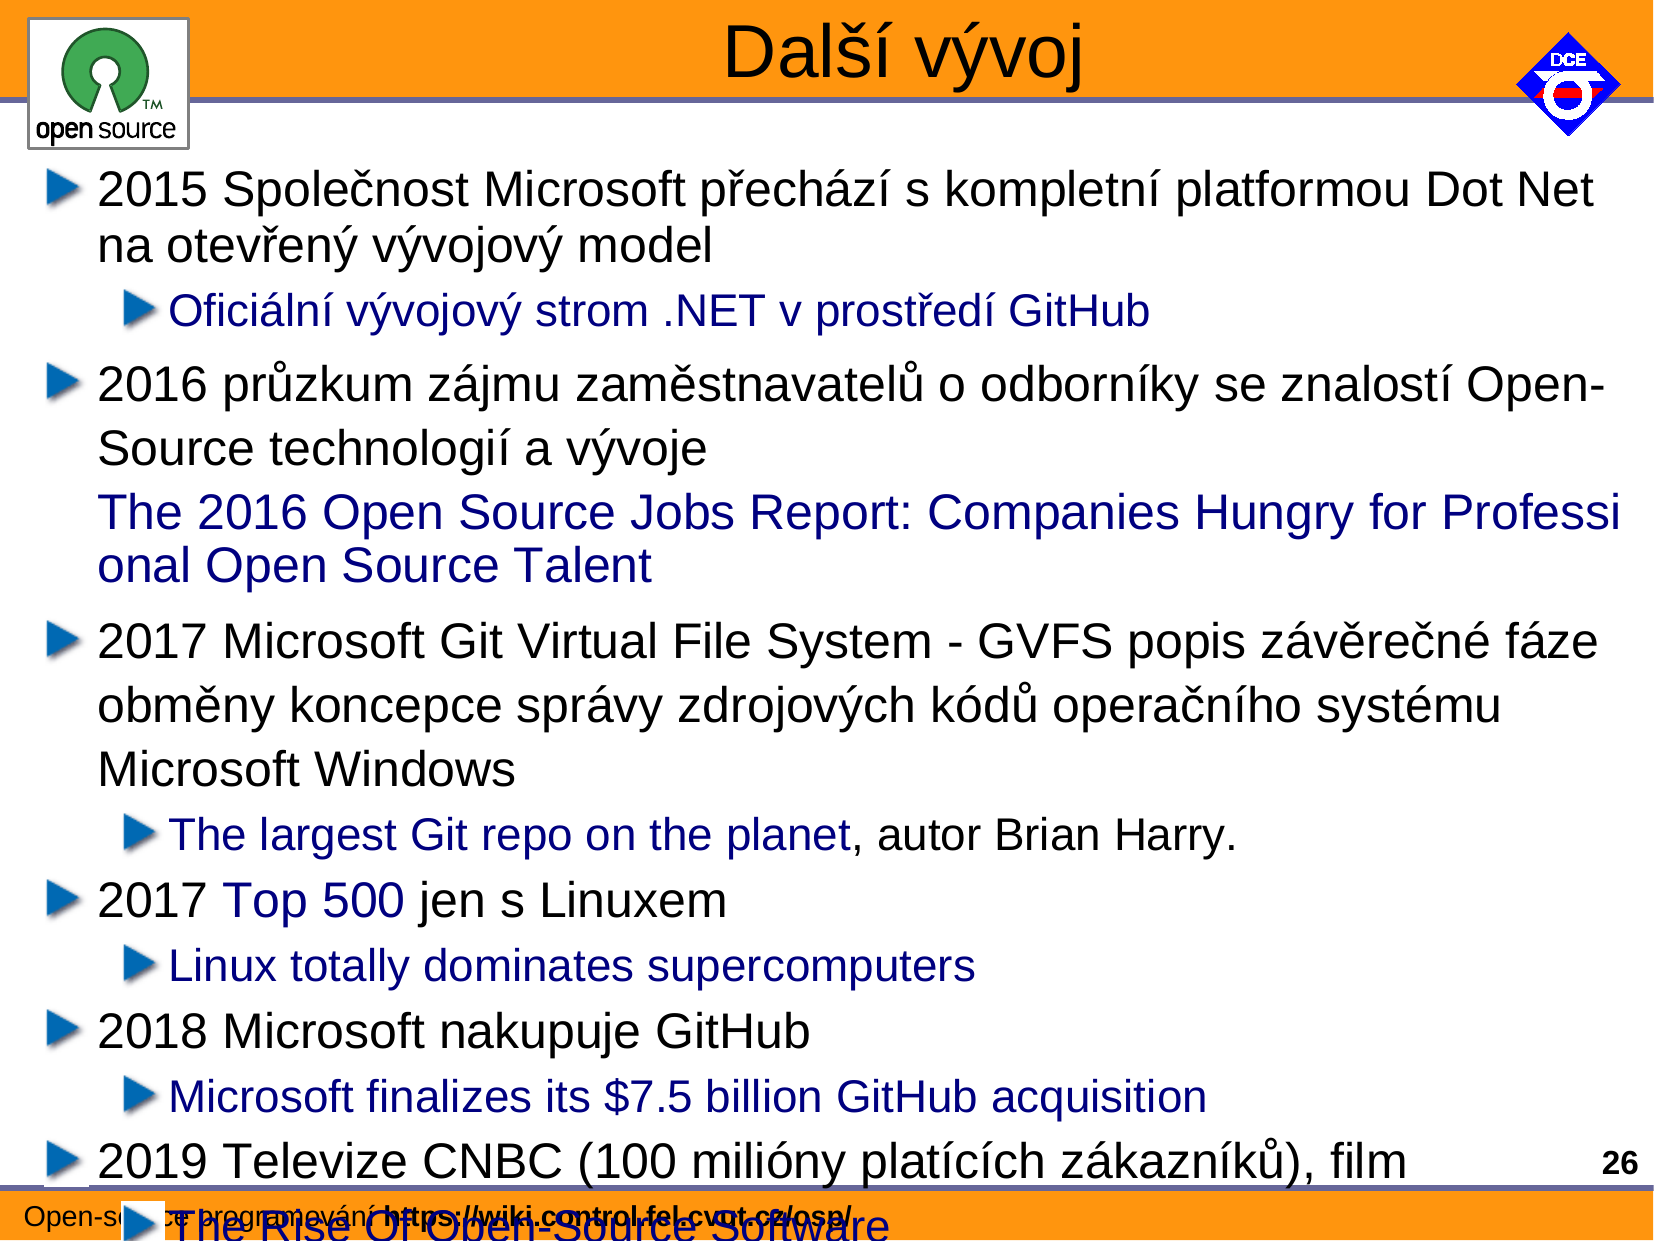

# Další vývoj
2015 Společnost Microsoft přechází s kompletní platformou Dot Net na otevřený vývojový model
Oficiální vývojový strom .NET v prostředí GitHub
2016 průzkum zájmu zaměstnavatelů o odborníky se znalostí Open-Source technologií a vývoje The 2016 Open Source Jobs Report: Companies Hungry for Professional Open Source Talent
2017 Microsoft Git Virtual File System - GVFS popis závěrečné fáze obměny koncepce správy zdrojových kódů operačního systému Microsoft Windows
The largest Git repo on the planet, autor Brian Harry.
2017 Top 500 jen s Linuxem
Linux totally dominates supercomputers
2018 Microsoft nakupuje GitHub
Microsoft finalizes its $7.5 billion GitHub acquisition
2019 Televize CNBC (100 milióny platících zákazníků), film
The Rise Of Open-Source Software